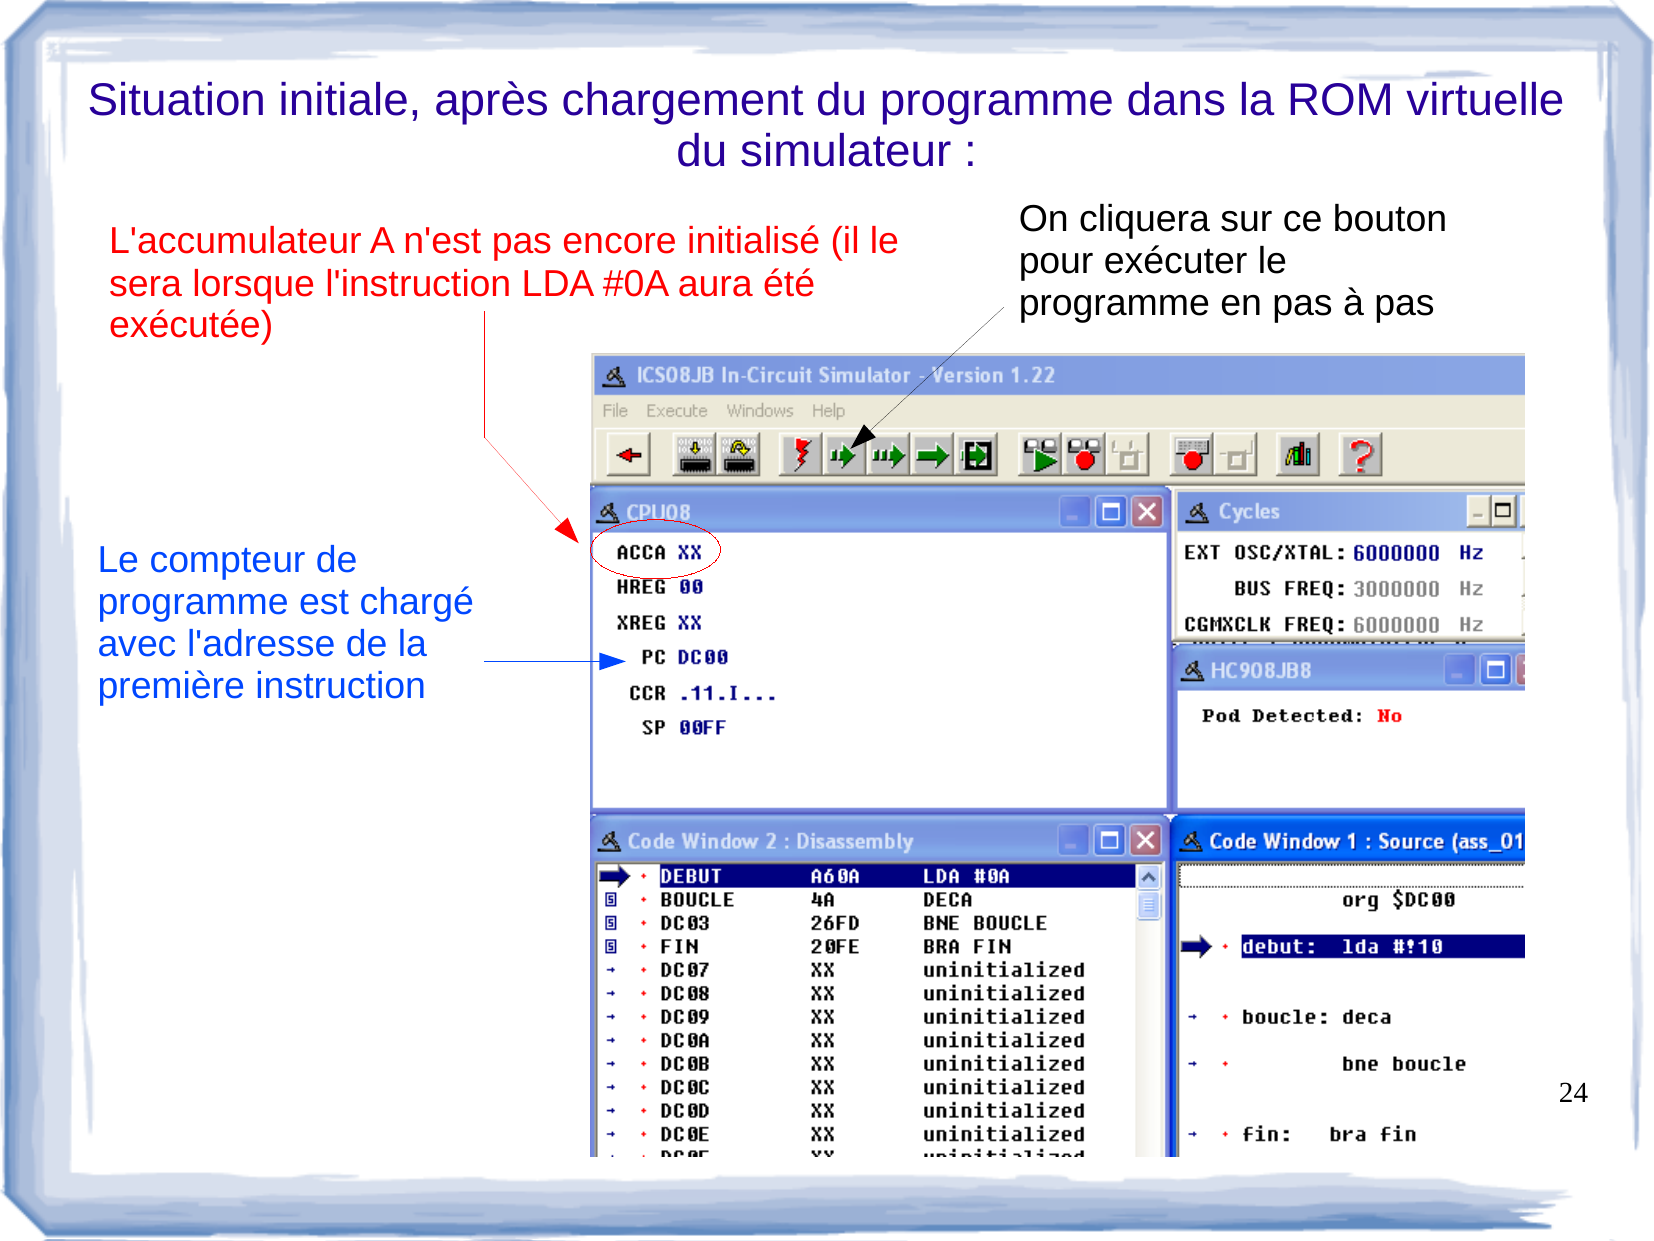

# Situation initiale, après chargement du programme dans la ROM virtuelle du simulateur :
On cliquera sur ce bouton pour exécuter le programme en pas à pas
L'accumulateur A n'est pas encore initialisé (il le sera lorsque l'instruction LDA #0A aura été exécutée)
Le compteur de programme est chargé avec l'adresse de la première instruction
24